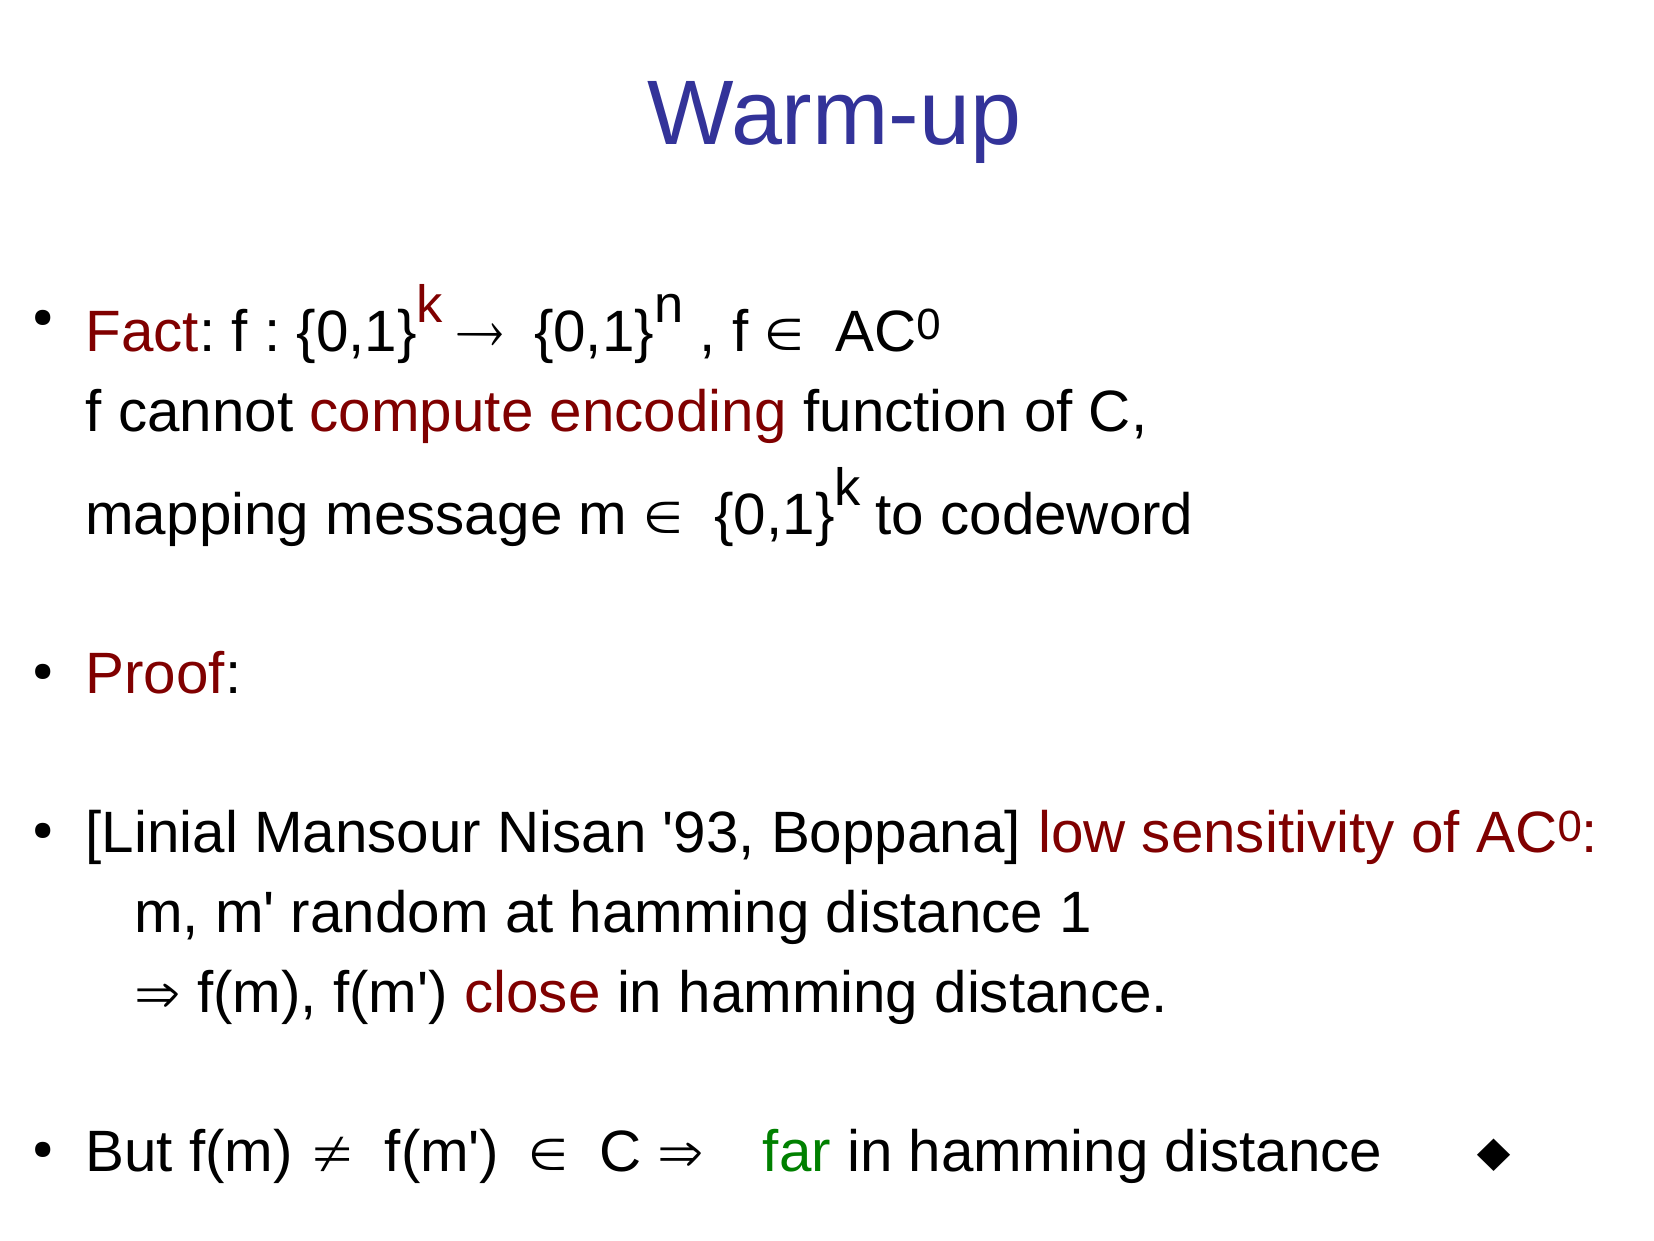

Warm-up
# Fact: f : {0,1}k  {0,1}n , f  AC0
f cannot compute encoding function of C,
mapping message m  {0,1}k to codeword
Proof:
[Linial Mansour Nisan '93, Boppana] low sensitivity of AC0:
 m, m' random at hamming distance 1
  f(m), f(m') close in hamming distance.
But f(m)  f(m')  C  far in hamming distance 